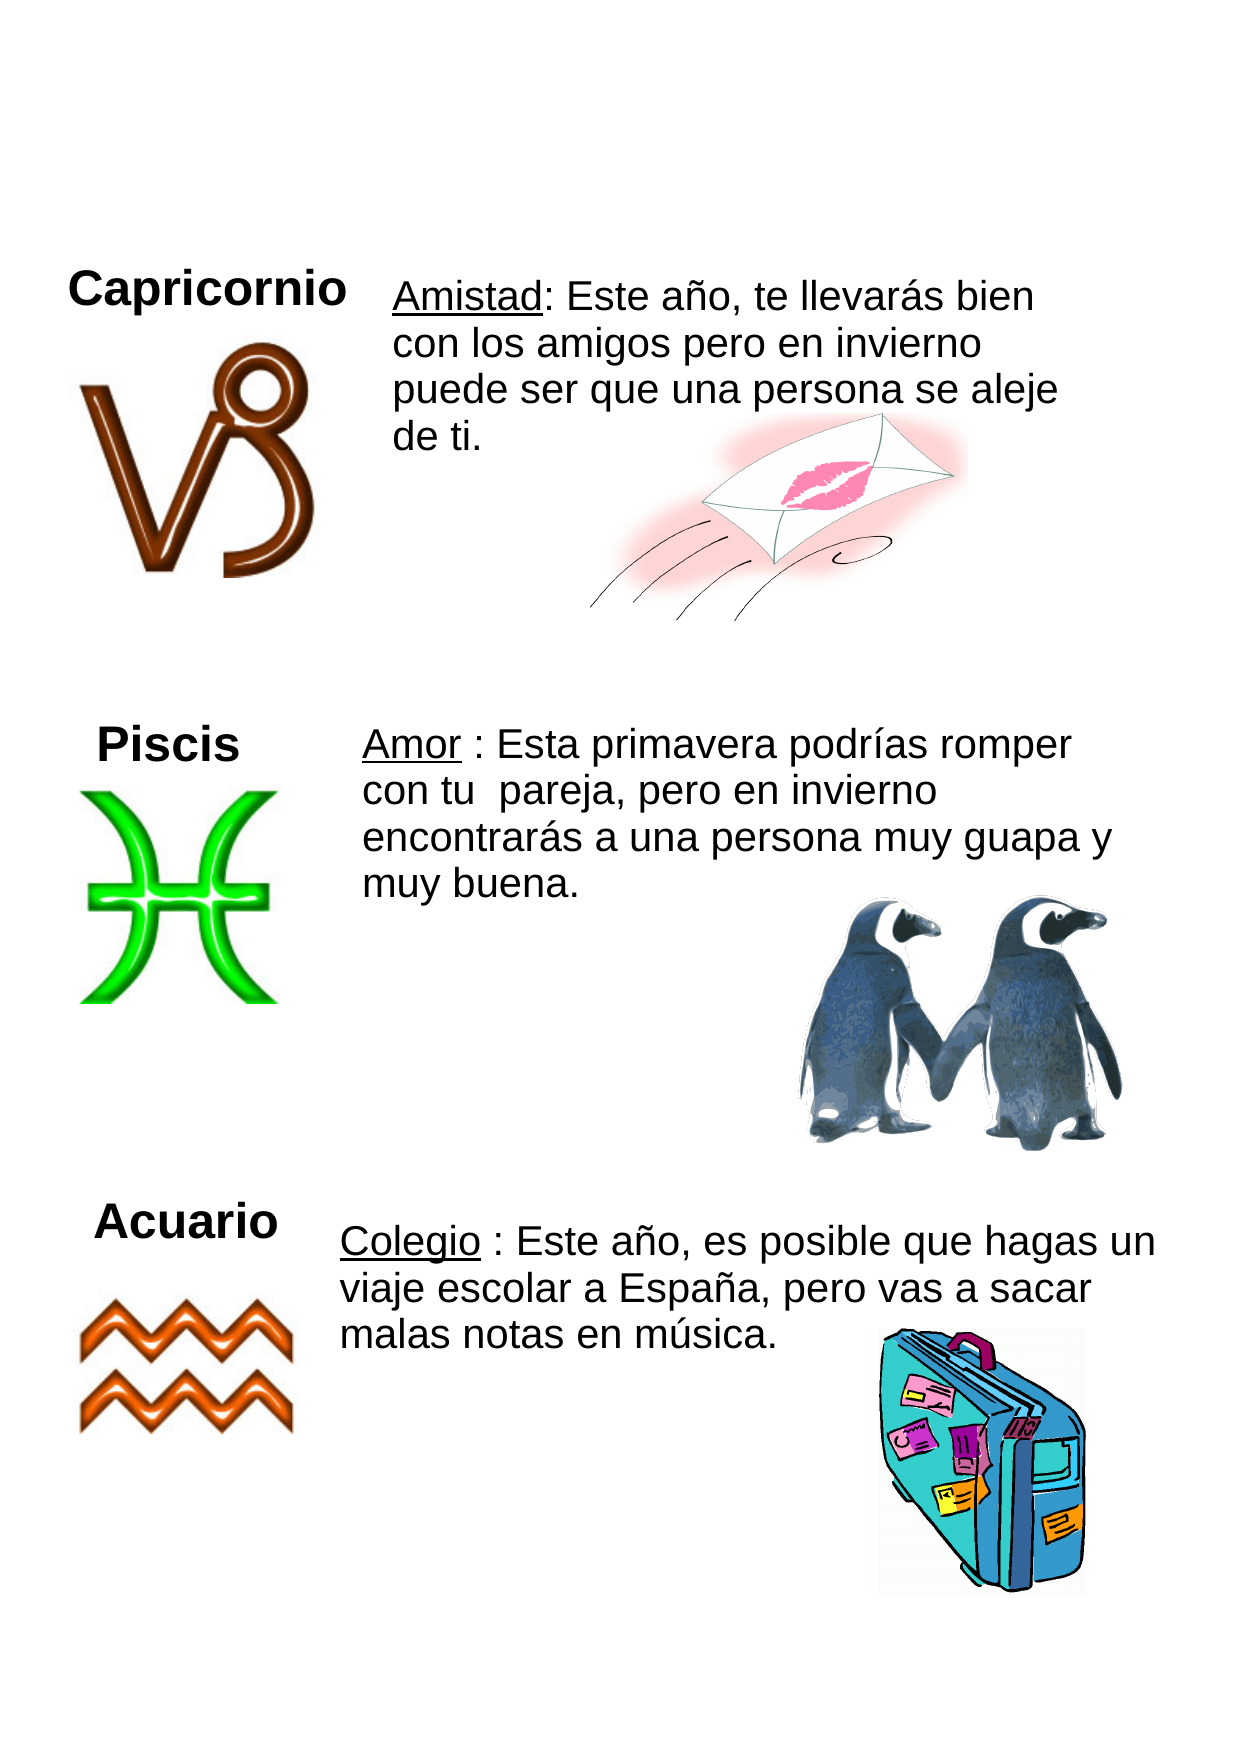

Capricornio
Amistad: Este año, te llevarás bien
con los amigos pero en invierno
puede ser que una persona se aleje
de ti.
Piscis
Amor : Esta primavera podrías romper
con tu pareja, pero en invierno
encontrarás a una persona muy guapa y
muy buena.
Acuario
Colegio : Este año, es posible que hagas un viaje escolar a España, pero vas a sacar
malas notas en música.